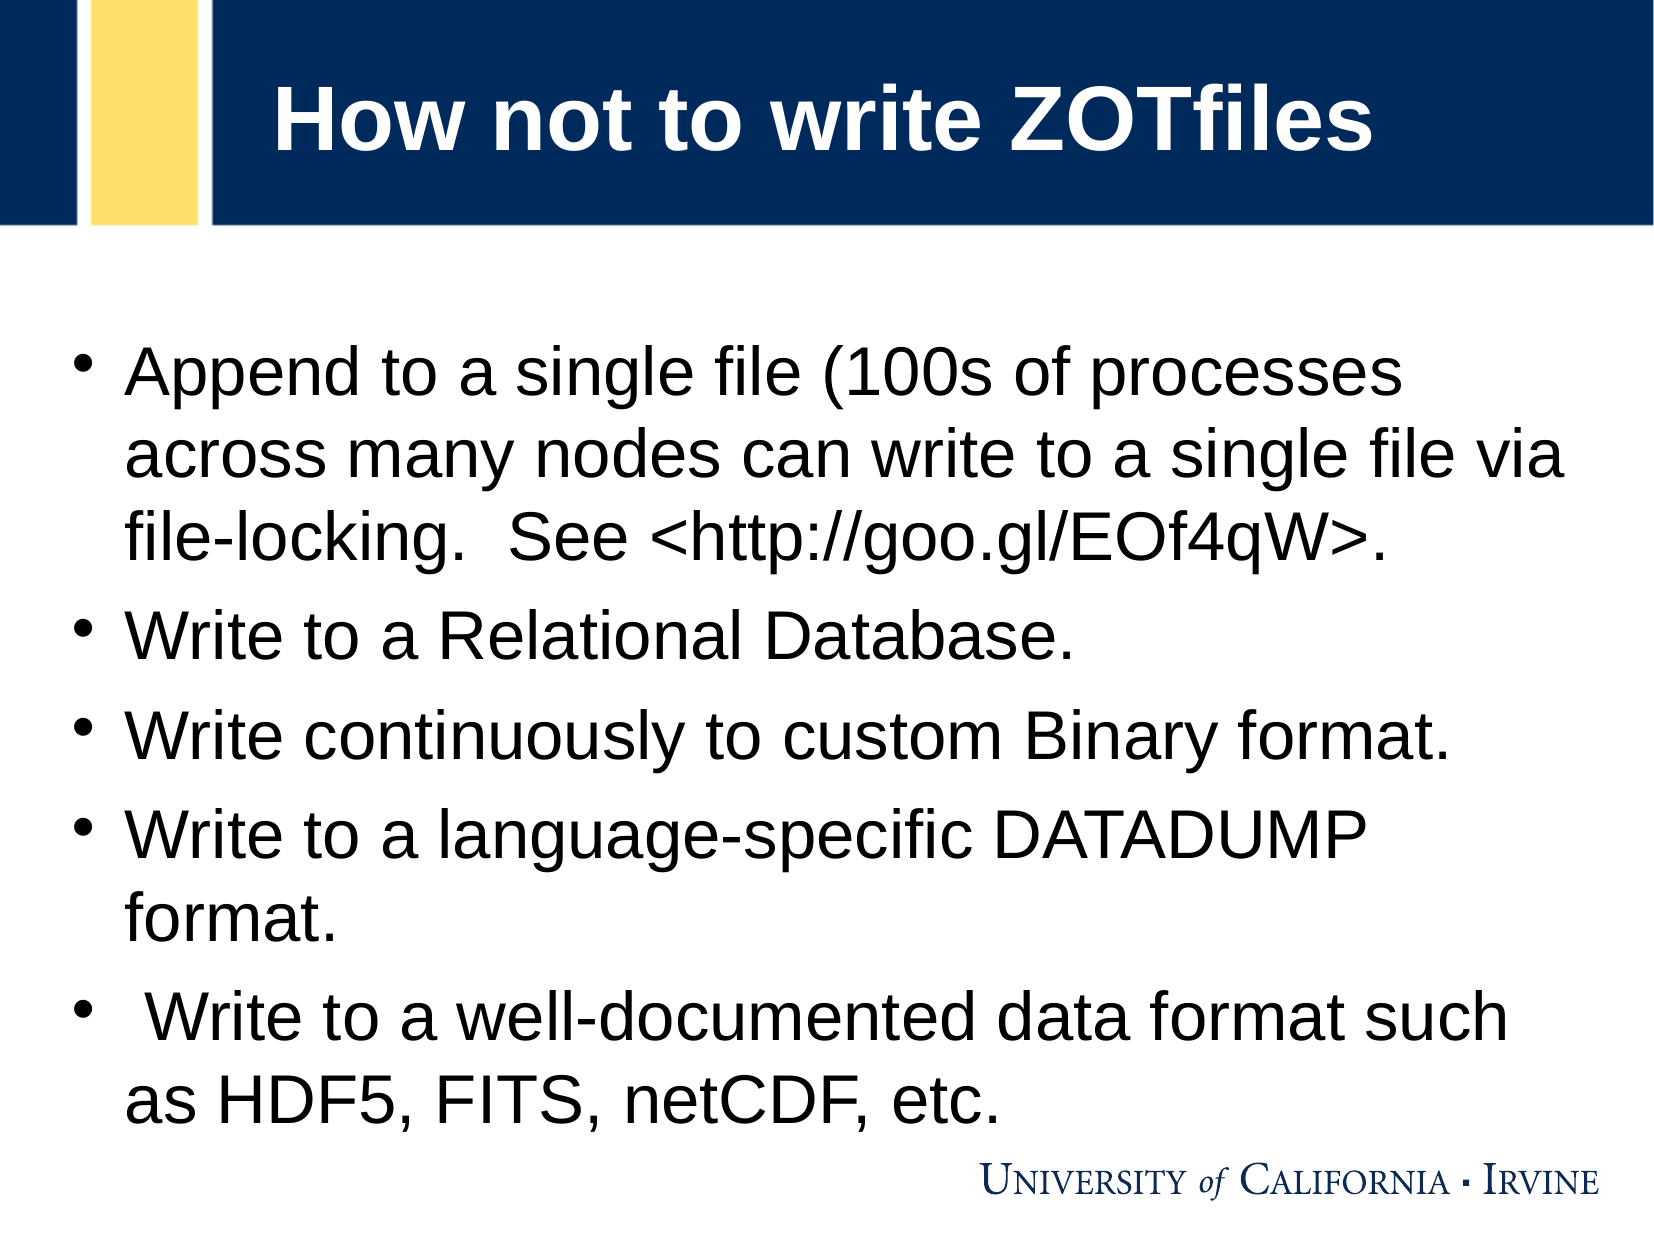

# How not to write ZOTfiles
Append to a single file (100s of processes across many nodes can write to a single file via file-locking. See <http://goo.gl/EOf4qW>.
Write to a Relational Database.
Write continuously to custom Binary format.
Write to a language-specific DATADUMP format.
 Write to a well-documented data format such as HDF5, FITS, netCDF, etc.